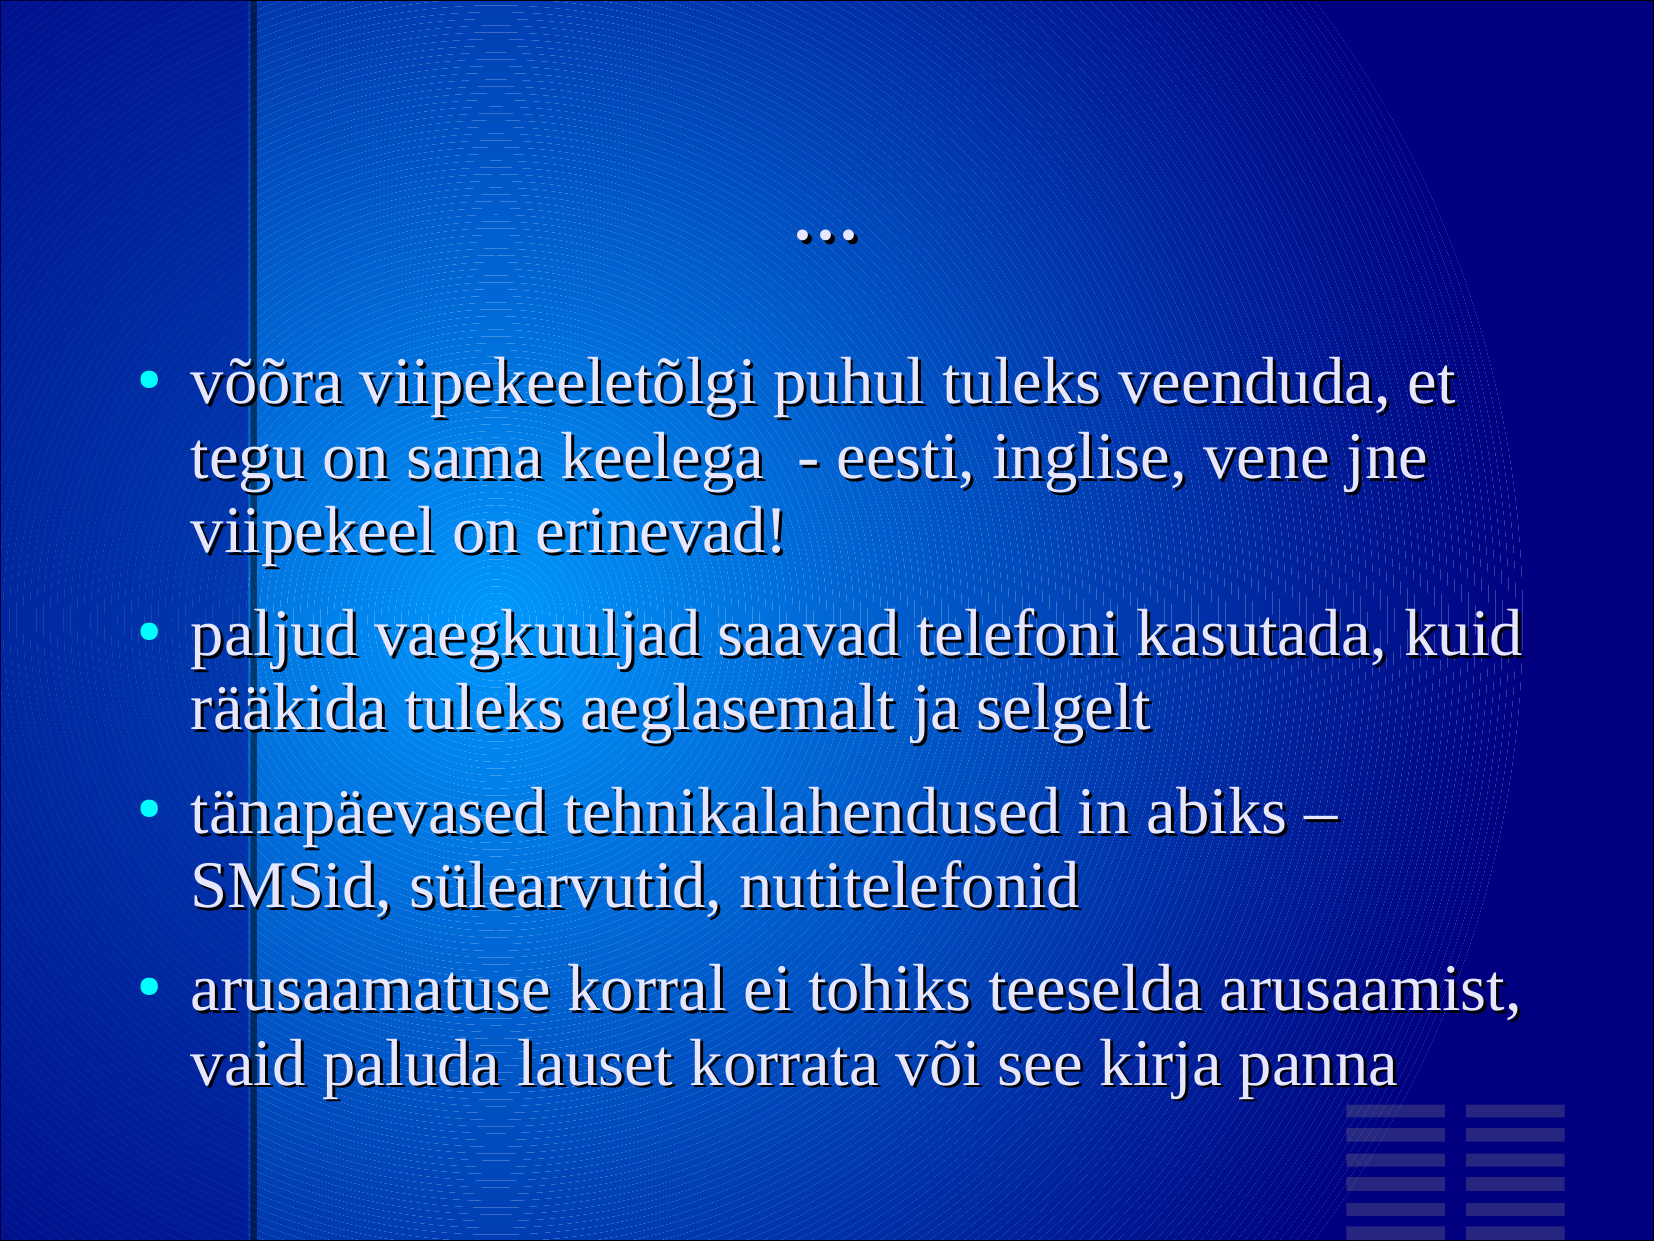

# ...
võõra viipekeeletõlgi puhul tuleks veenduda, et tegu on sama keelega - eesti, inglise, vene jne viipekeel on erinevad!
paljud vaegkuuljad saavad telefoni kasutada, kuid rääkida tuleks aeglasemalt ja selgelt
tänapäevased tehnikalahendused in abiks – SMSid, sülearvutid, nutitelefonid
arusaamatuse korral ei tohiks teeselda arusaamist, vaid paluda lauset korrata või see kirja panna